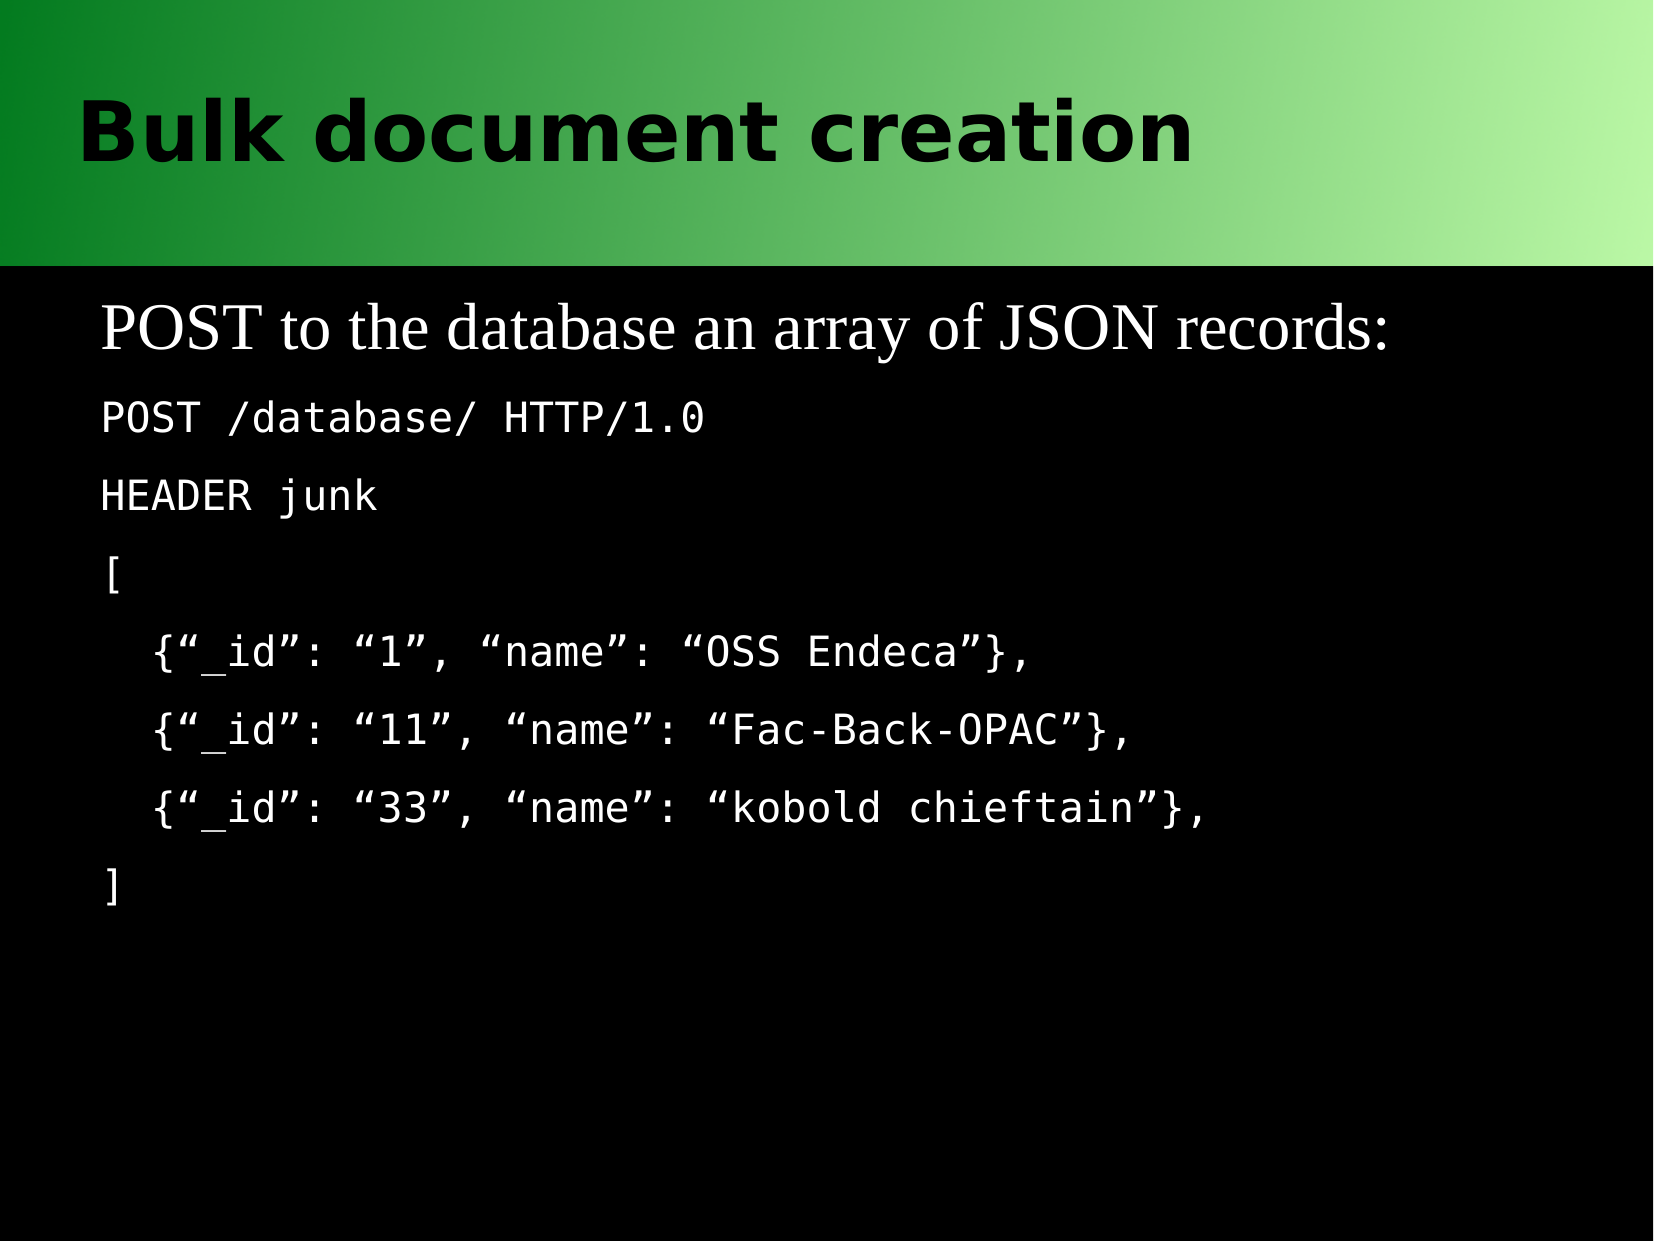

# Bulk document creation
POST to the database an array of JSON records:
POST /database/ HTTP/1.0
HEADER junk
[
 {“_id”: “1”, “name”: “OSS Endeca”},
 {“_id”: “11”, “name”: “Fac-Back-OPAC”},
 {“_id”: “33”, “name”: “kobold chieftain”},
]